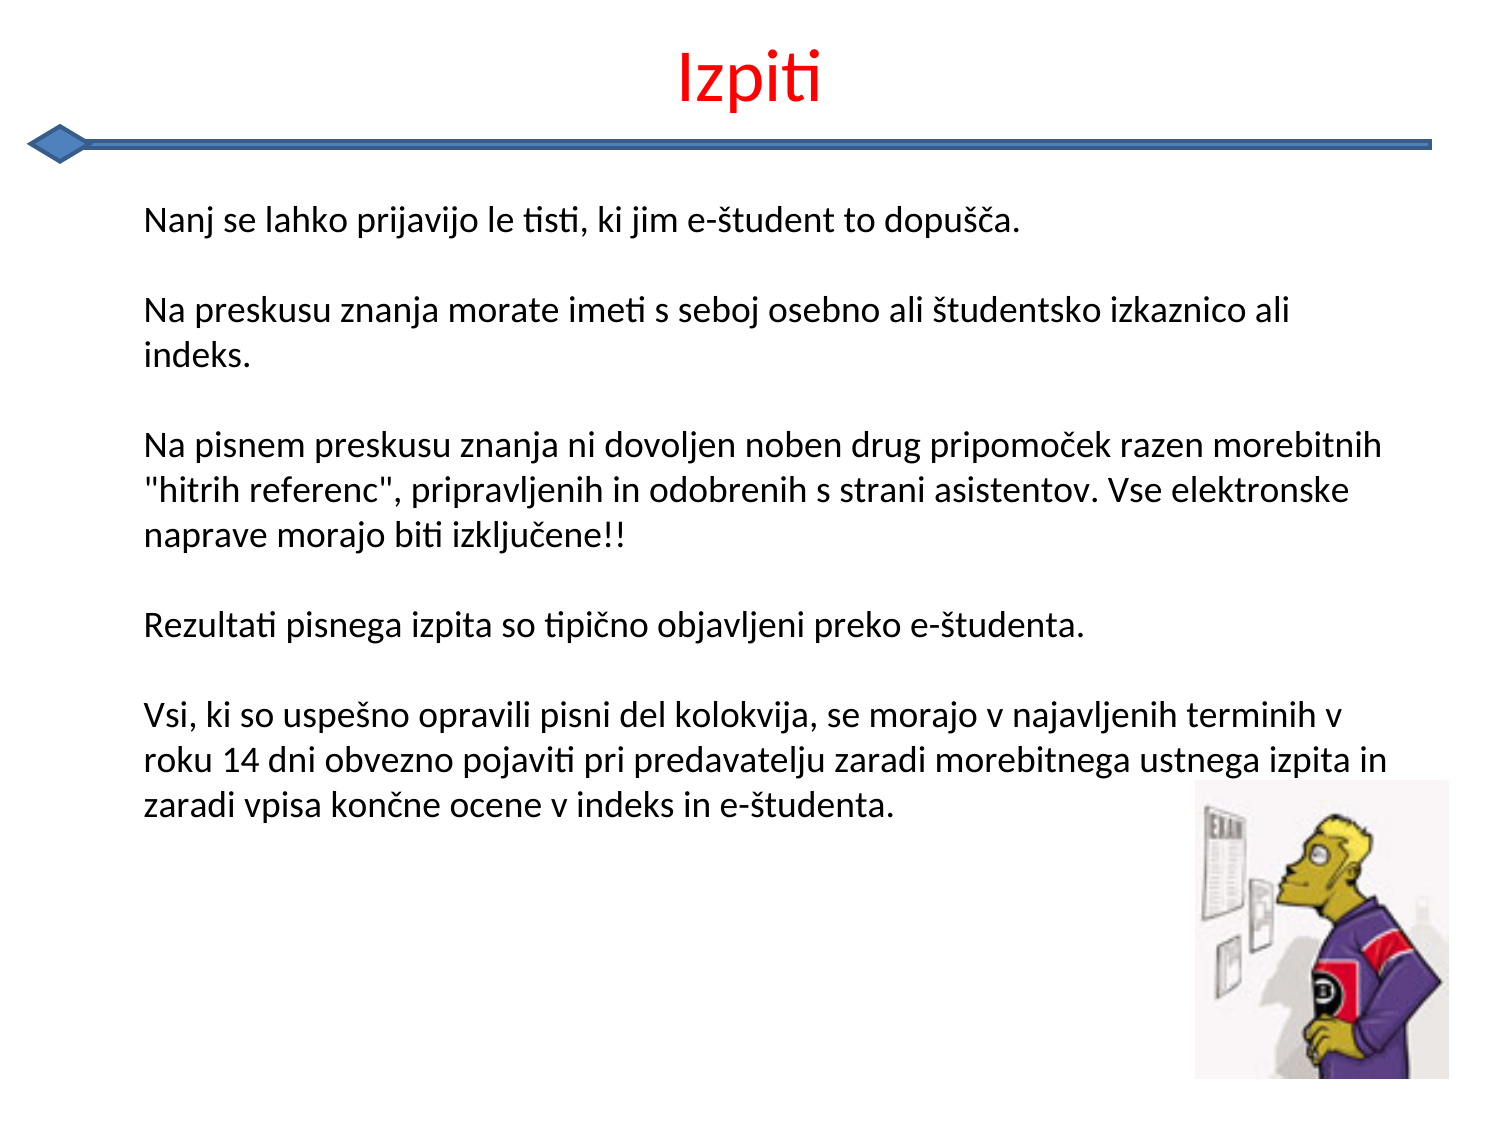

# Izpiti
Nanj se lahko prijavijo le tisti, ki jim e-študent to dopušča.
Na preskusu znanja morate imeti s seboj osebno ali študentsko izkaznico ali indeks.
Na pisnem preskusu znanja ni dovoljen noben drug pripomoček razen morebitnih "hitrih referenc", pripravljenih in odobrenih s strani asistentov. Vse elektronske naprave morajo biti izključene!!
Rezultati pisnega izpita so tipično objavljeni preko e-študenta.
Vsi, ki so uspešno opravili pisni del kolokvija, se morajo v najavljenih terminih v roku 14 dni obvezno pojaviti pri predavatelju zaradi morebitnega ustnega izpita in zaradi vpisa končne ocene v indeks in e-študenta.